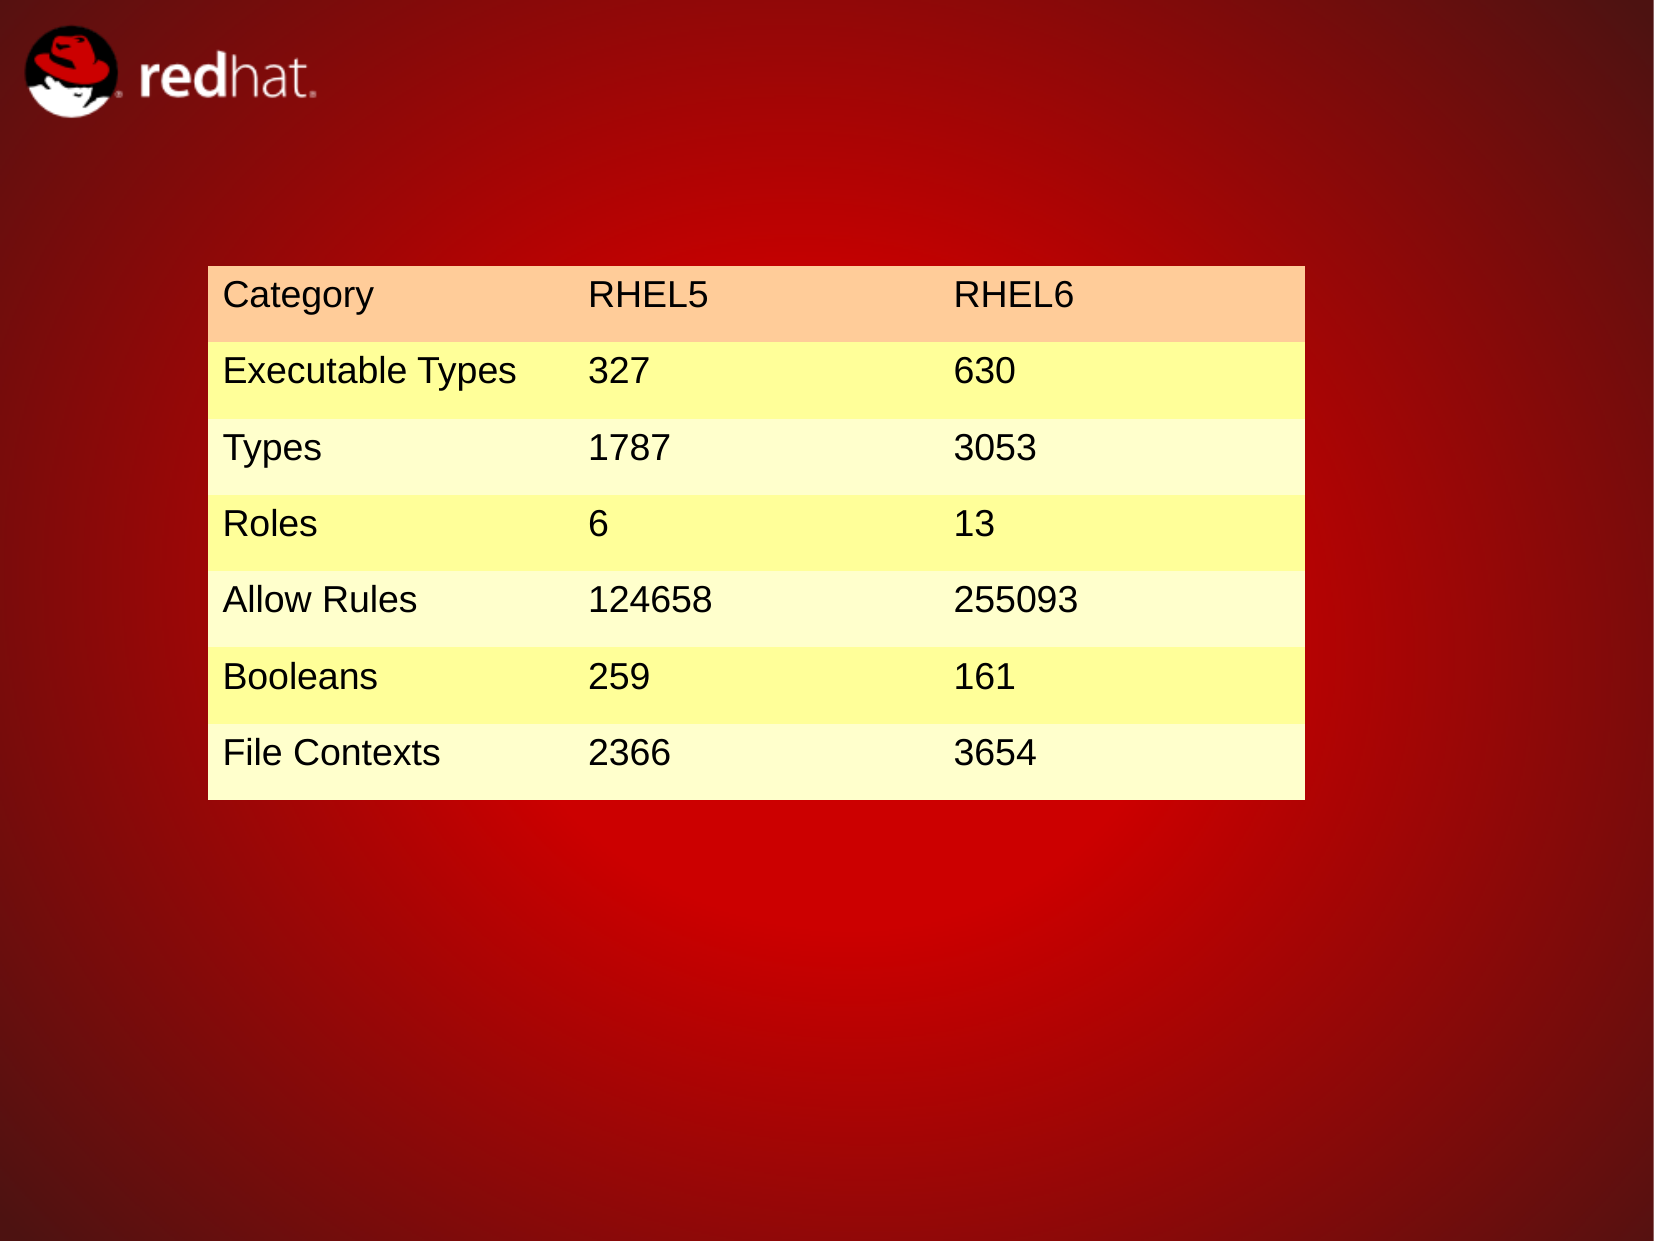

| Category | RHEL5 | RHEL6 |
| --- | --- | --- |
| Executable Types | 327 | 630 |
| Types | 1787 | 3053 |
| Roles | 6 | 13 |
| Allow Rules | 124658 | 255093 |
| Booleans | 259 | 161 |
| File Contexts | 2366 | 3654 |